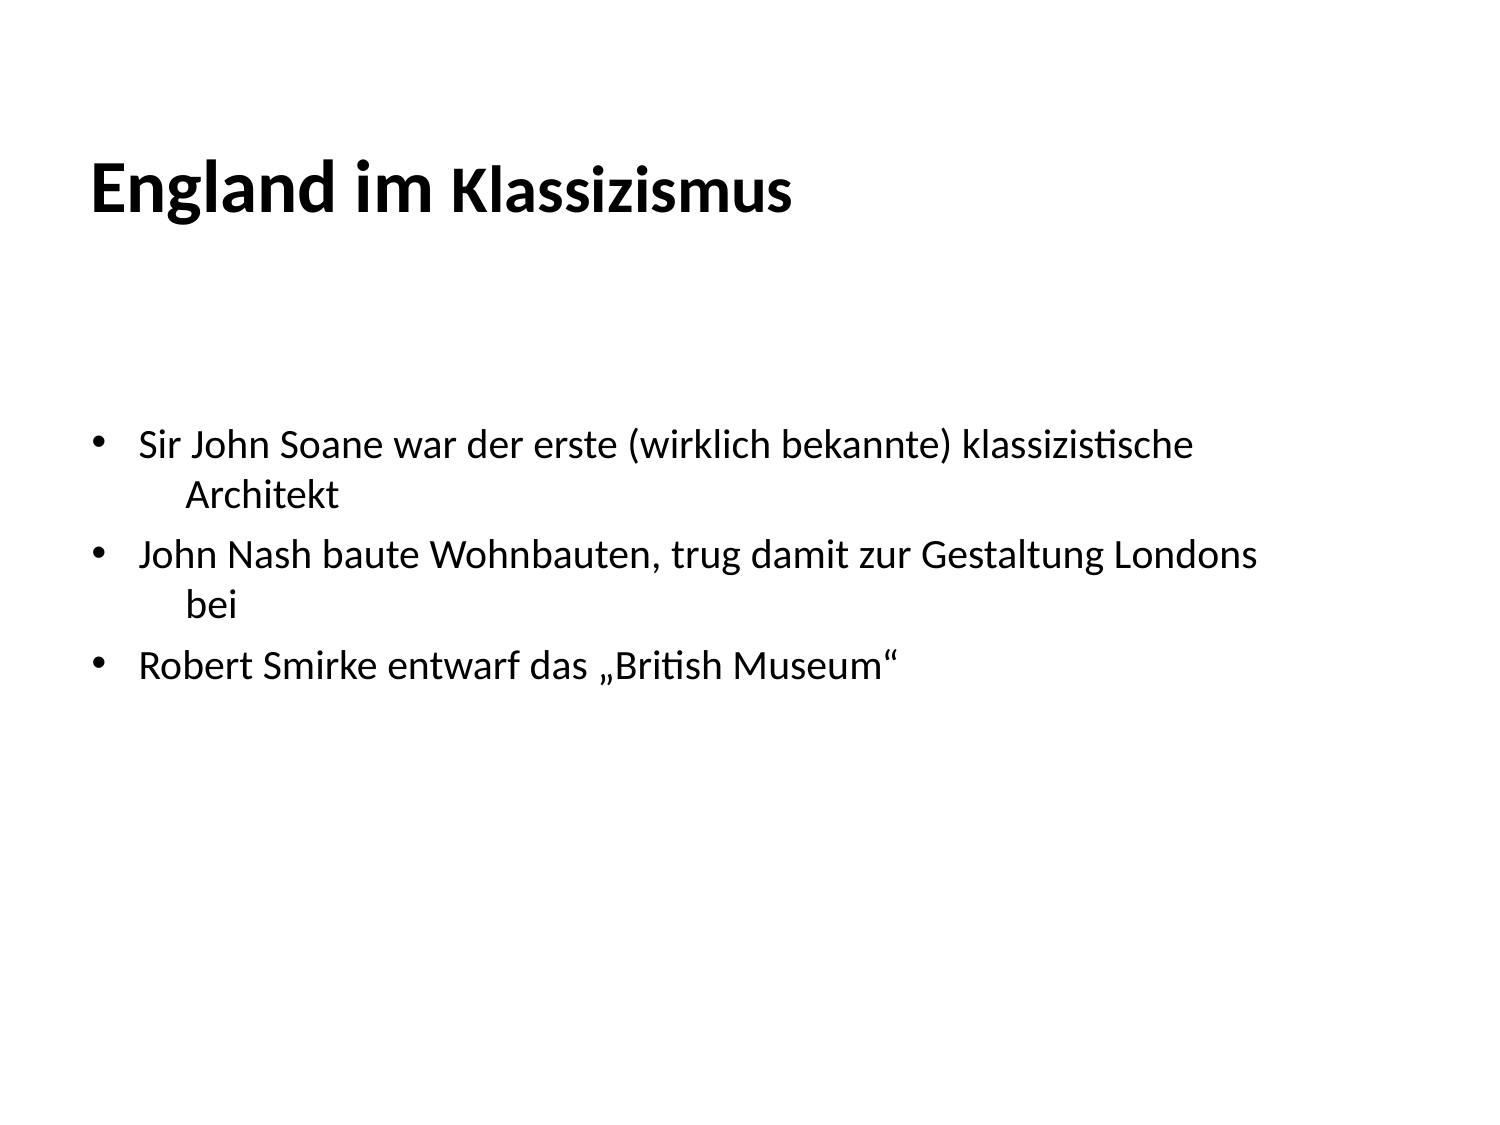

# England im Klassizismus
Sir John Soane war der erste (wirklich bekannte) klassizistische Architekt
John Nash baute Wohnbauten, trug damit zur Gestaltung Londons bei
Robert Smirke entwarf das „British Museum“